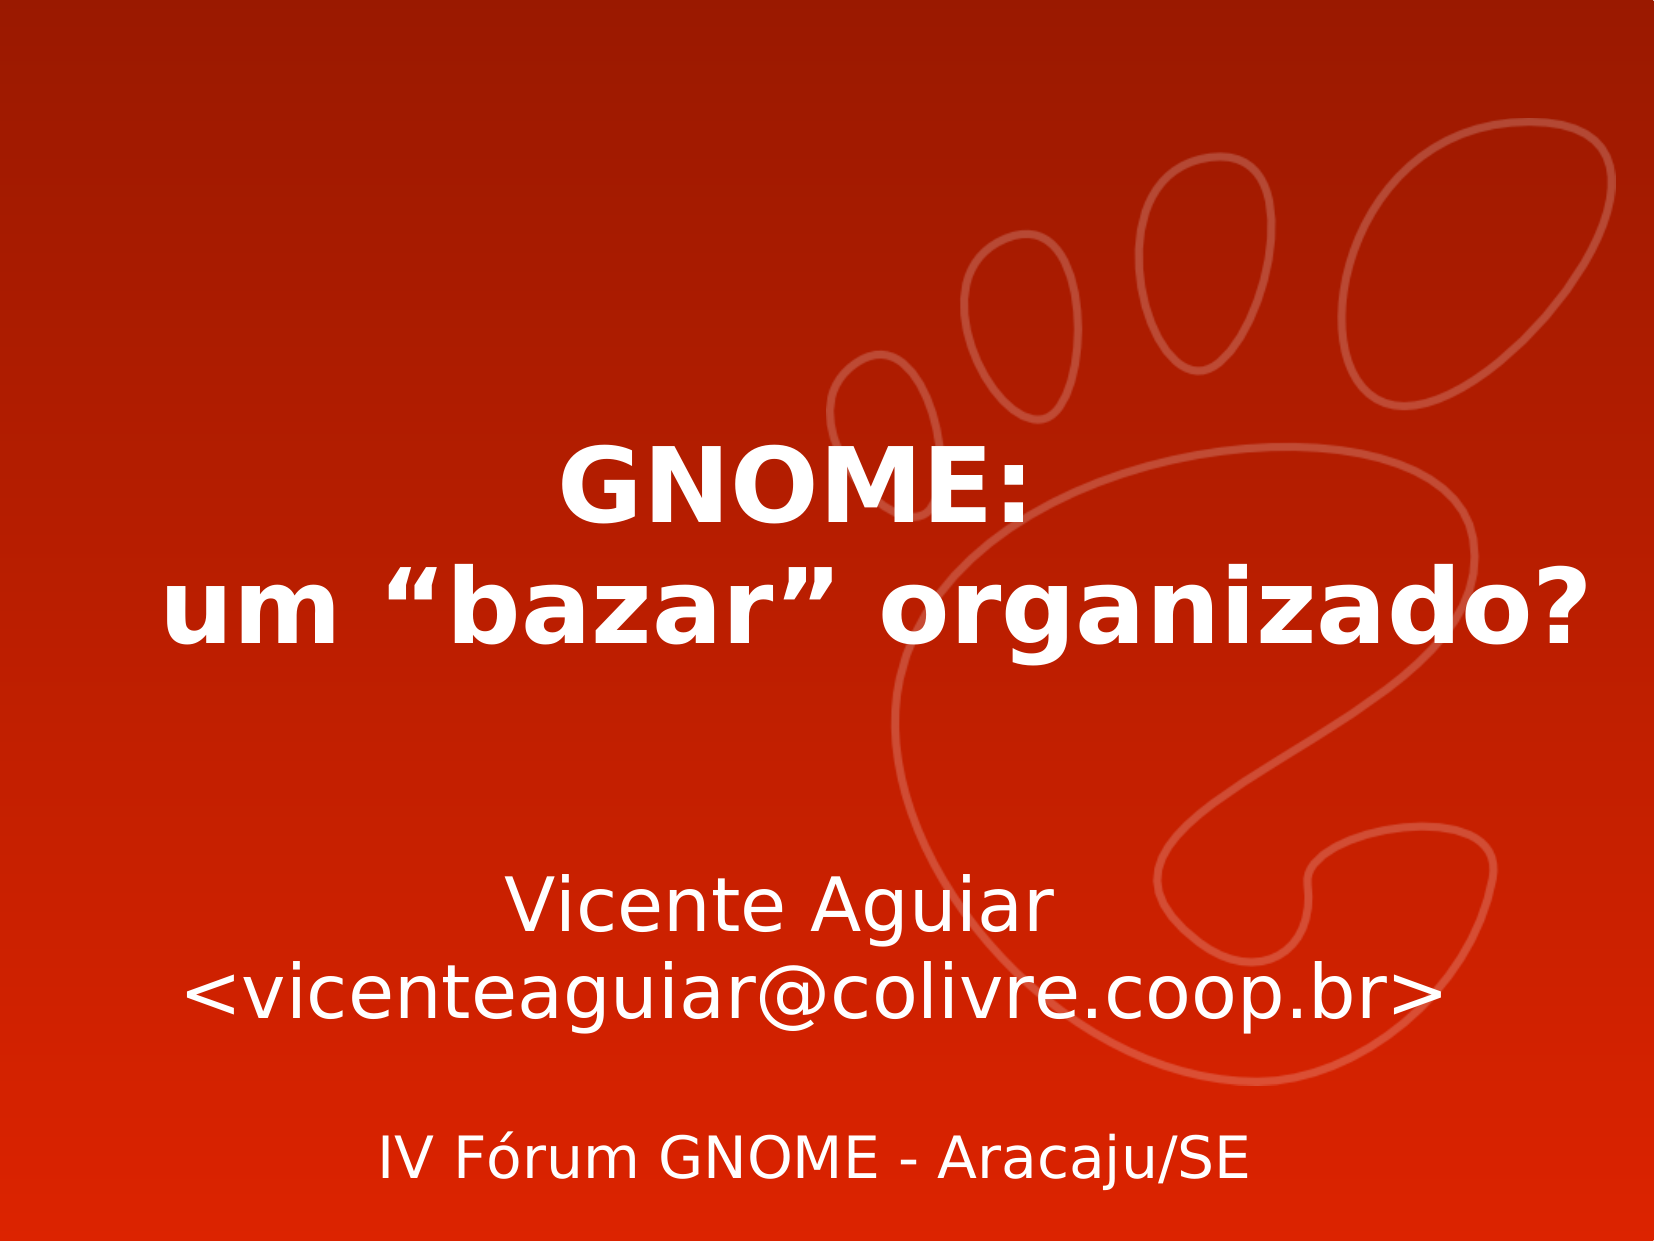

# GNOME:
um “bazar” organizado?
Vicente Aguiar
<vicenteaguiar@colivre.coop.br>
IV Fórum GNOME - Aracaju/SE